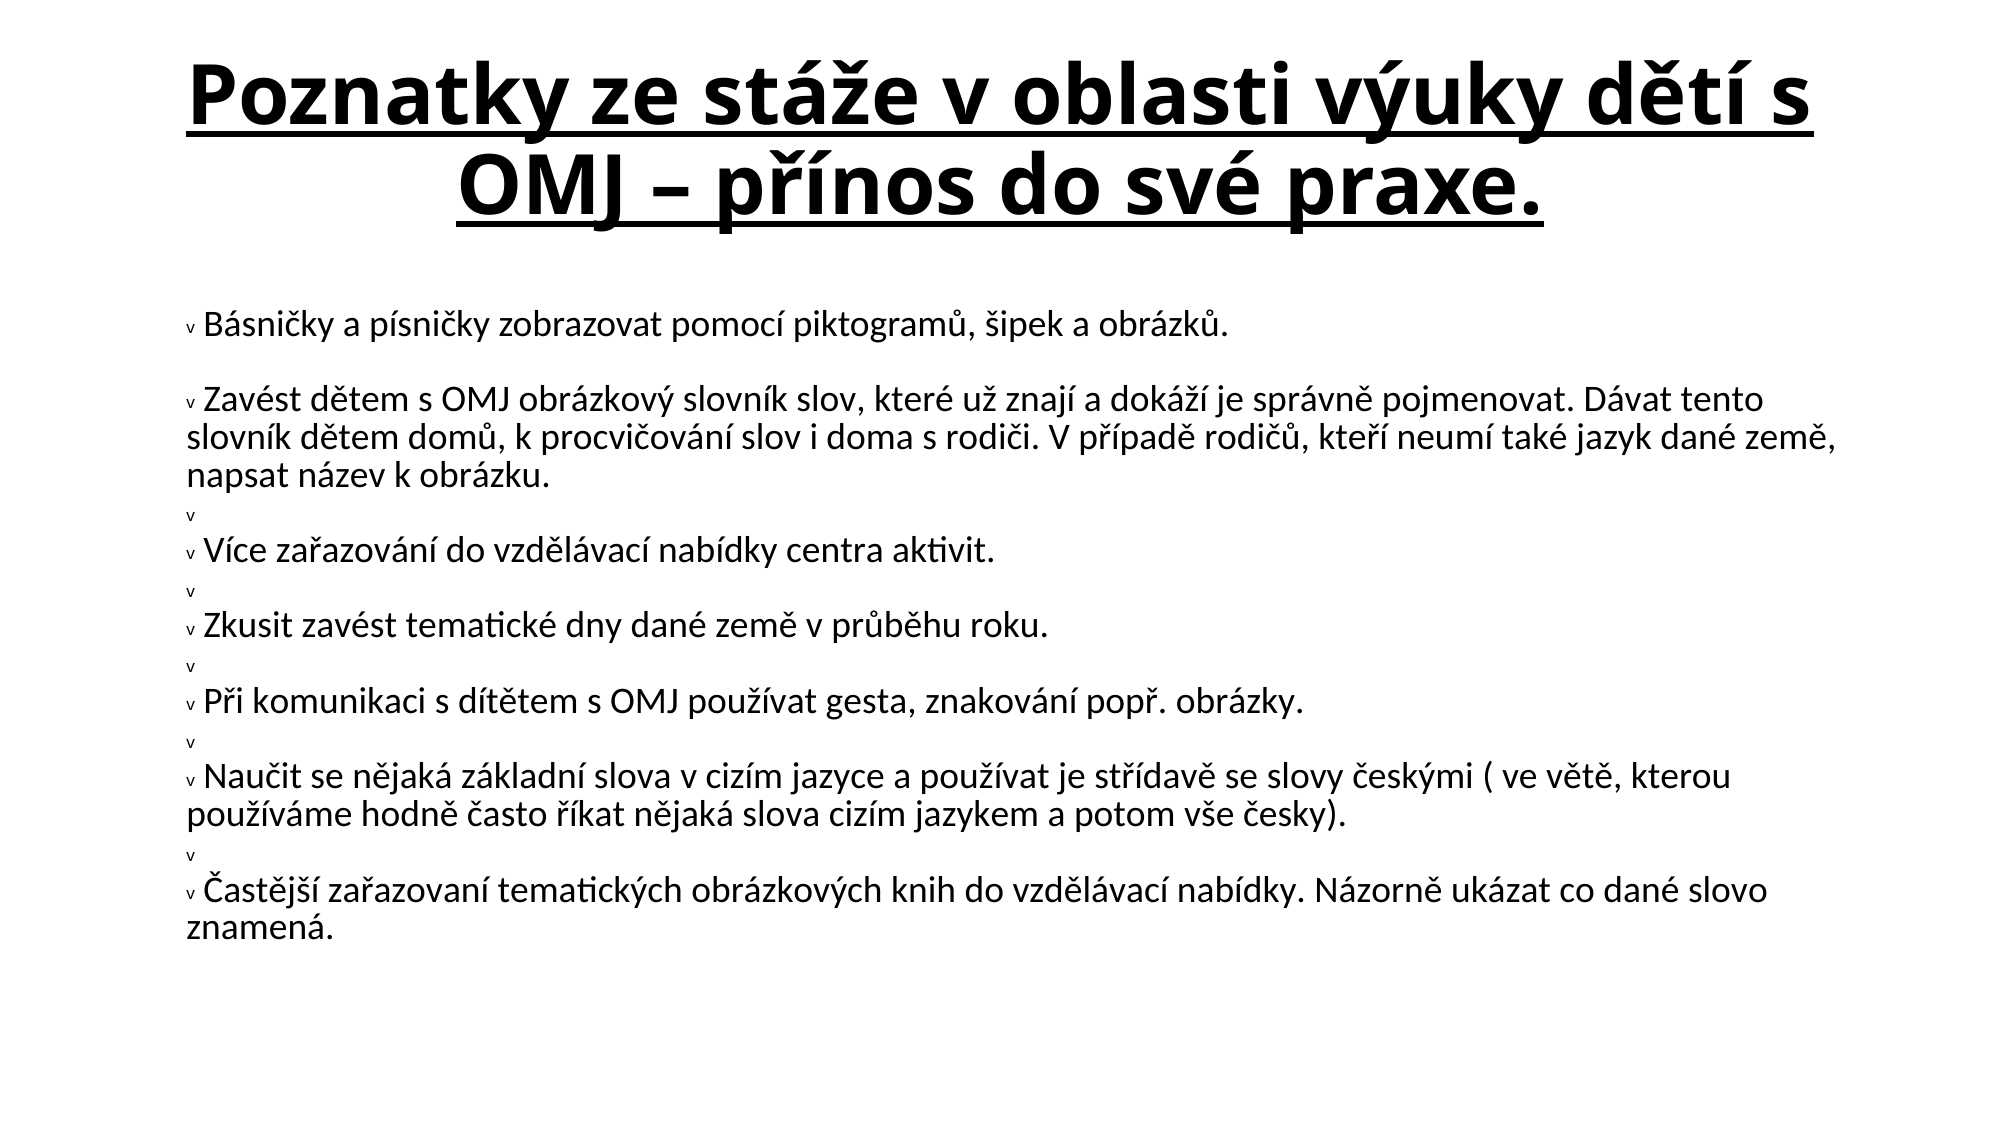

# Poznatky ze stáže v oblasti výuky dětí s OMJ – přínos do své praxe.
 Básničky a písničky zobrazovat pomocí piktogramů, šipek a obrázků.
 Zavést dětem s OMJ obrázkový slovník slov, které už znají a dokáží je správně pojmenovat. Dávat tento slovník dětem domů, k procvičování slov i doma s rodiči. V případě rodičů, kteří neumí také jazyk dané země, napsat název k obrázku.
 Více zařazování do vzdělávací nabídky centra aktivit.
 Zkusit zavést tematické dny dané země v průběhu roku.
 Při komunikaci s dítětem s OMJ používat gesta, znakování popř. obrázky.
 Naučit se nějaká základní slova v cizím jazyce a používat je střídavě se slovy českými ( ve větě, kterou používáme hodně často říkat nějaká slova cizím jazykem a potom vše česky).
 Častější zařazovaní tematických obrázkových knih do vzdělávací nabídky. Názorně ukázat co dané slovo znamená.